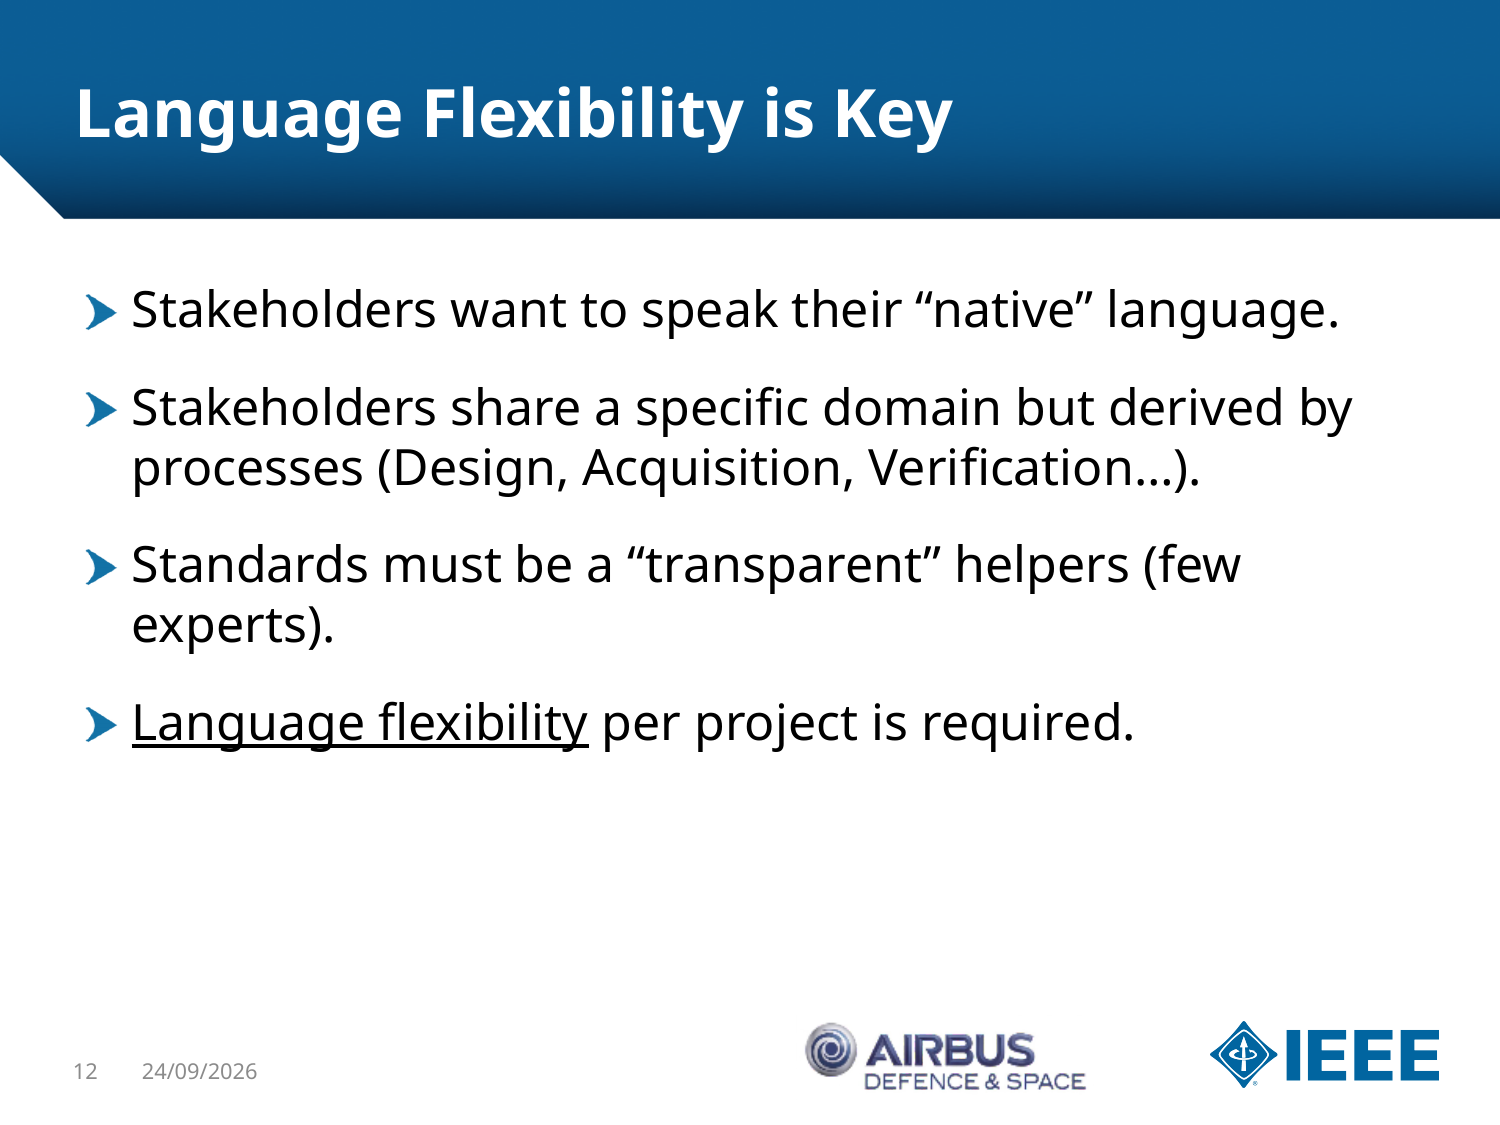

# Language Flexibility is Key
Stakeholders want to speak their “native” language.
Stakeholders share a specific domain but derived by processes (Design, Acquisition, Verification…).
Standards must be a “transparent” helpers (few experts).
Language flexibility per project is required.